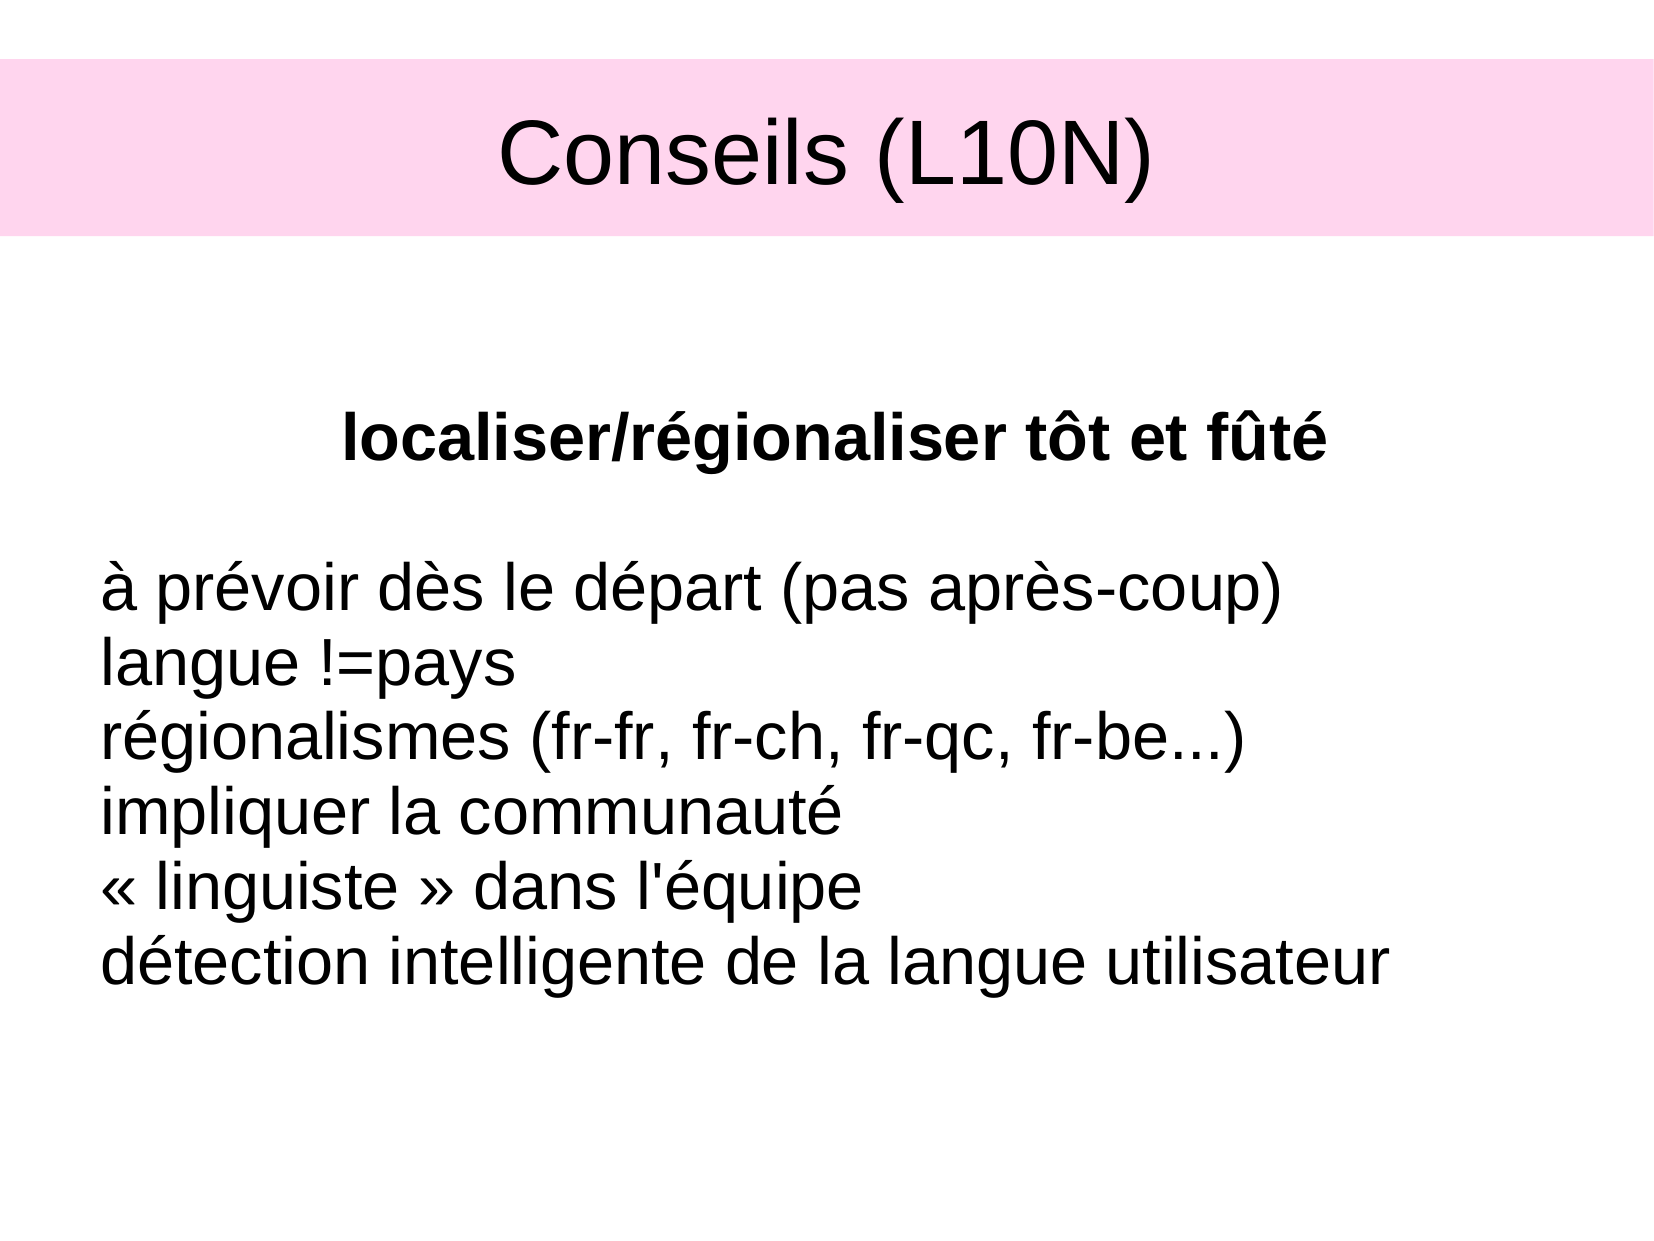

# Conseils (L10N)
localiser/régionaliser tôt et fûté
à prévoir dès le départ (pas après-coup)
langue !=pays
régionalismes (fr-fr, fr-ch, fr-qc, fr-be...)
impliquer la communauté
« linguiste » dans l'équipe
détection intelligente de la langue utilisateur